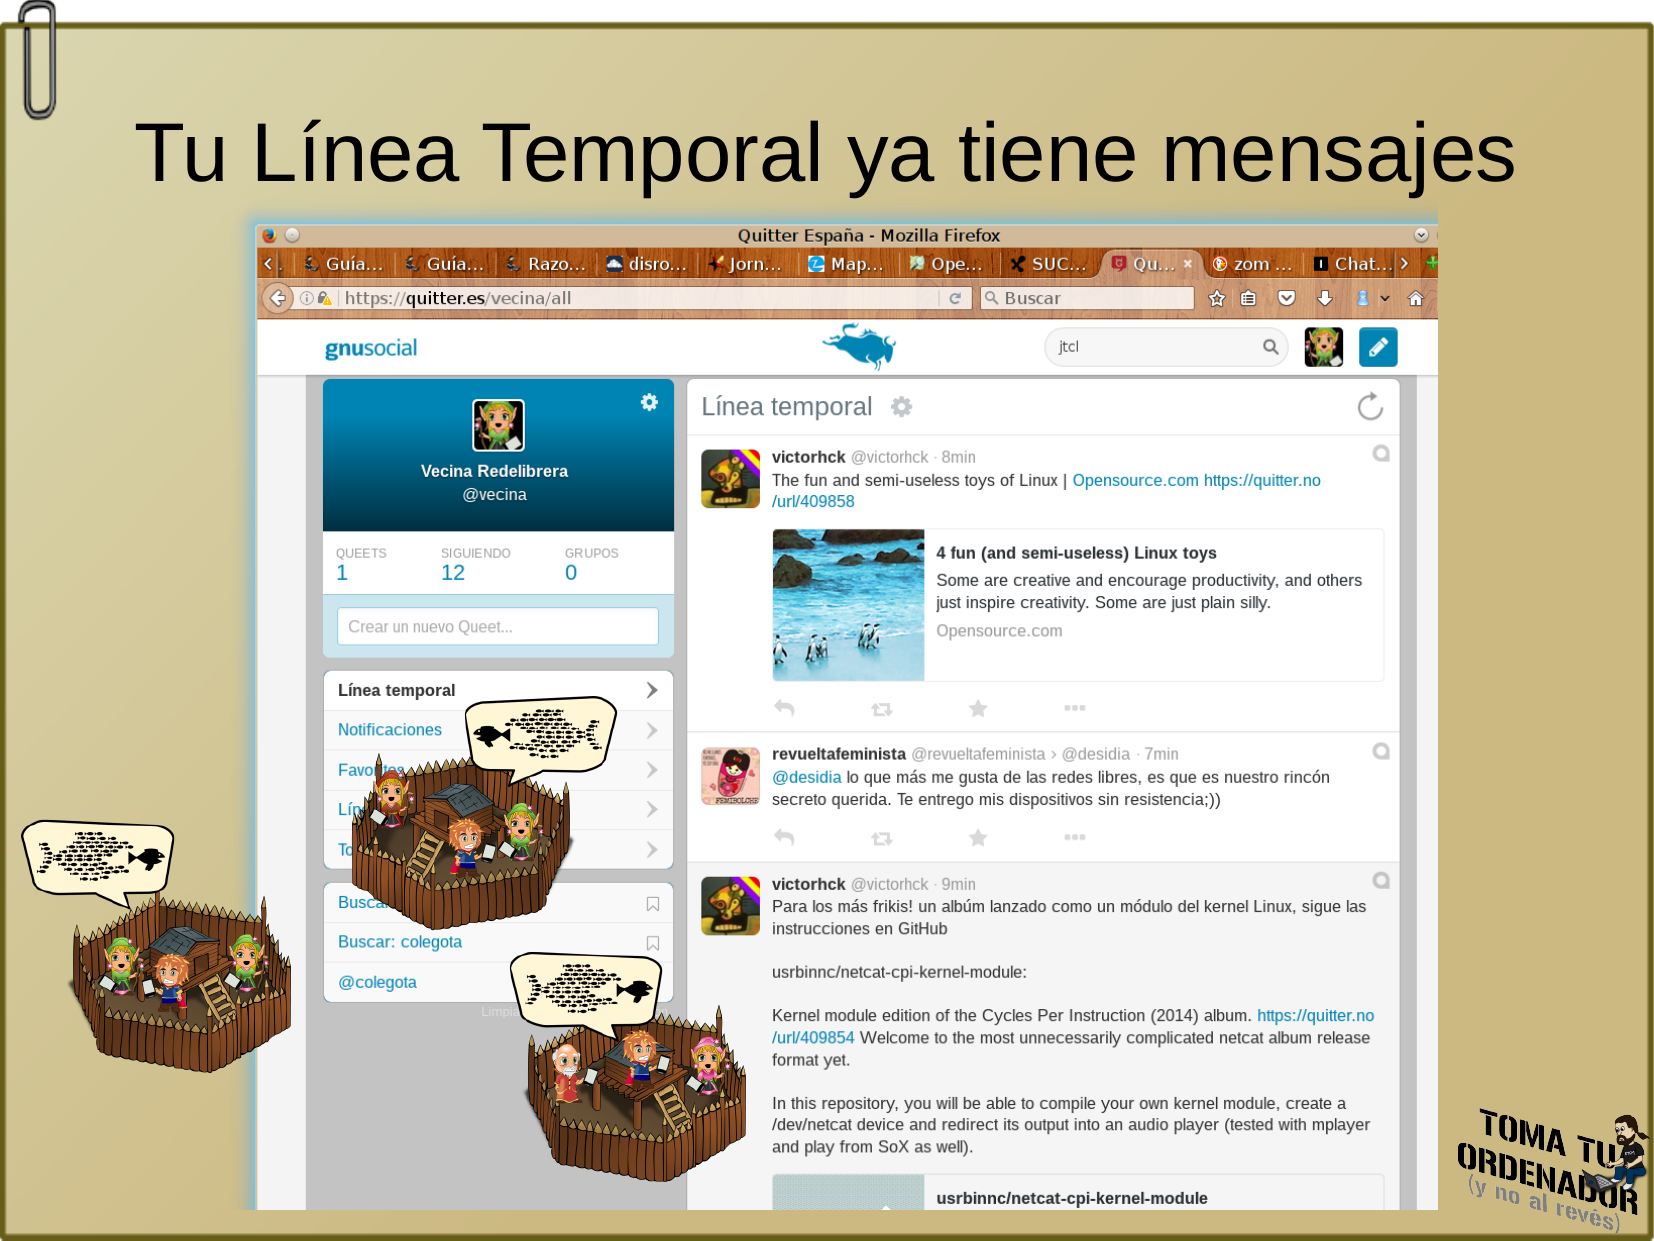

# Tu Línea Temporal ya tiene mensajes